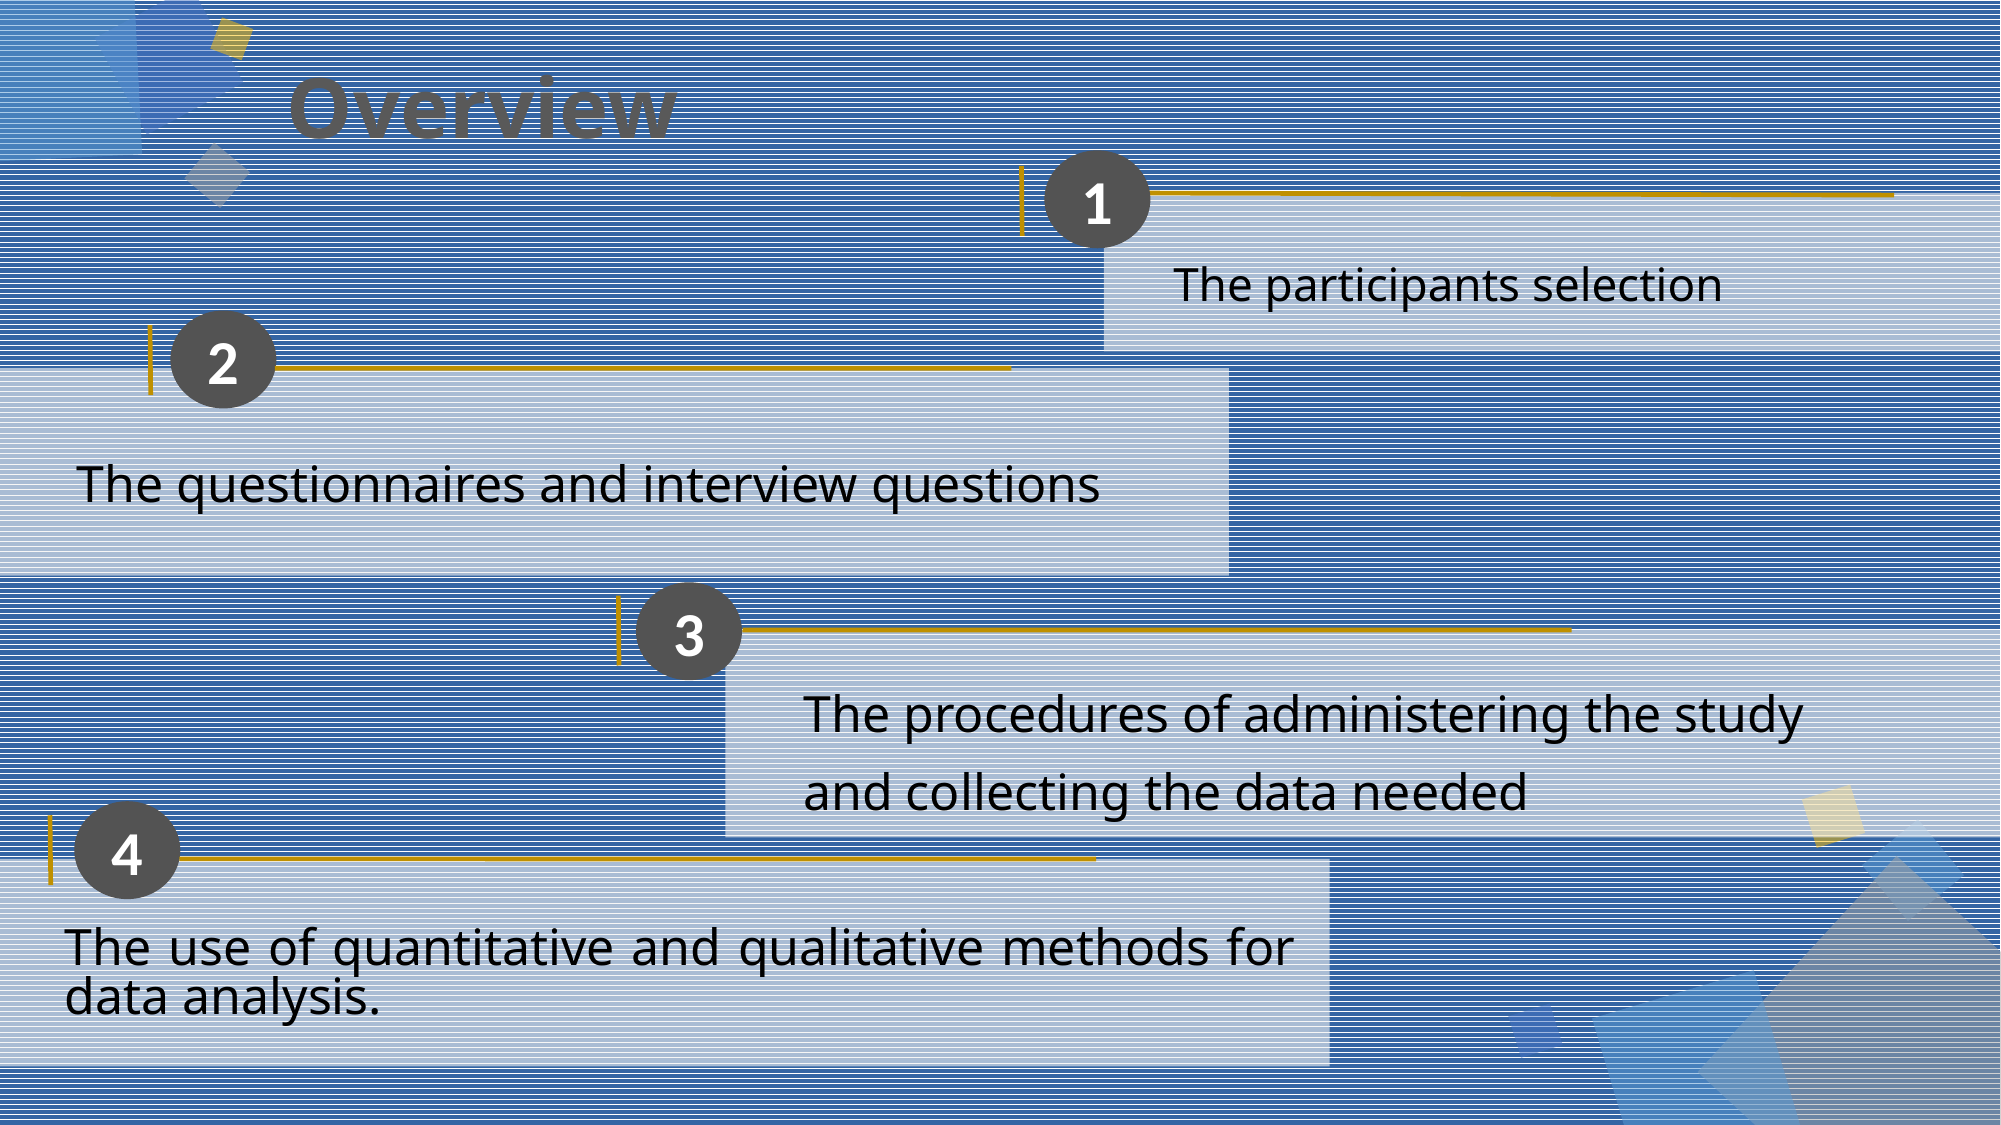

# Overview
1
The participants selection
2
The questionnaires and interview questions
3
The procedures of administering the study
and collecting the data needed
4
The use of quantitative and qualitative methods for data analysis.